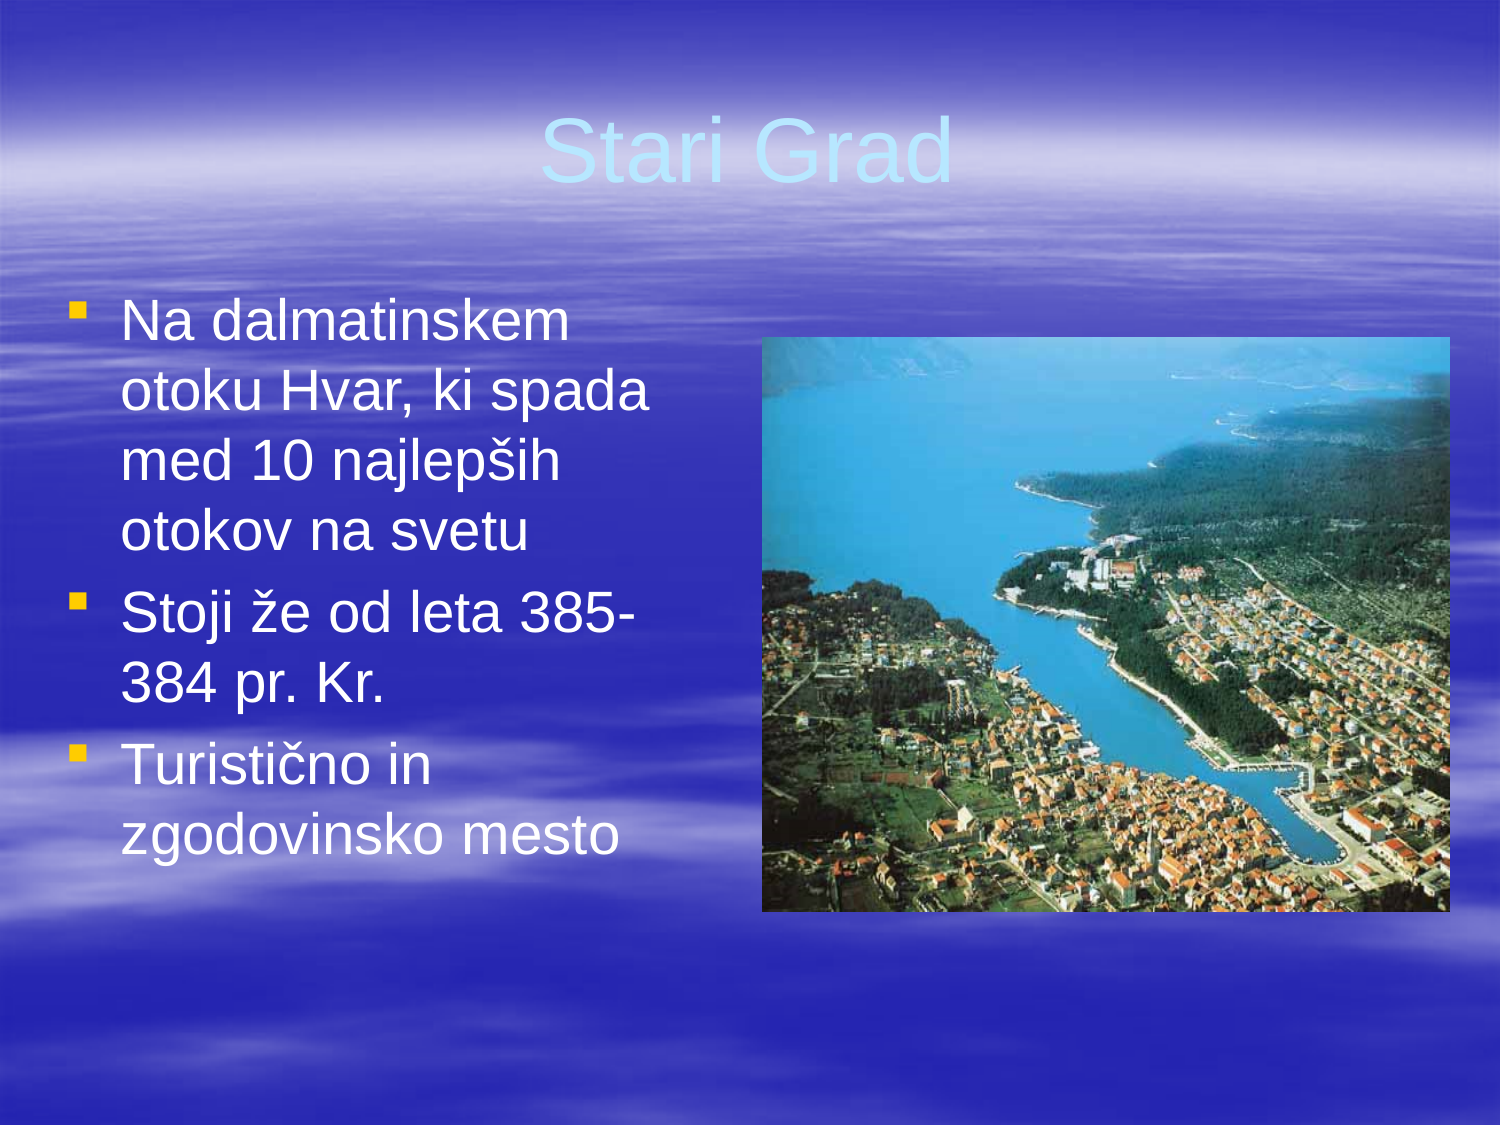

# Stari Grad
Na dalmatinskem otoku Hvar, ki spada med 10 najlepših otokov na svetu
Stoji že od leta 385-384 pr. Kr.
Turistično in zgodovinsko mesto